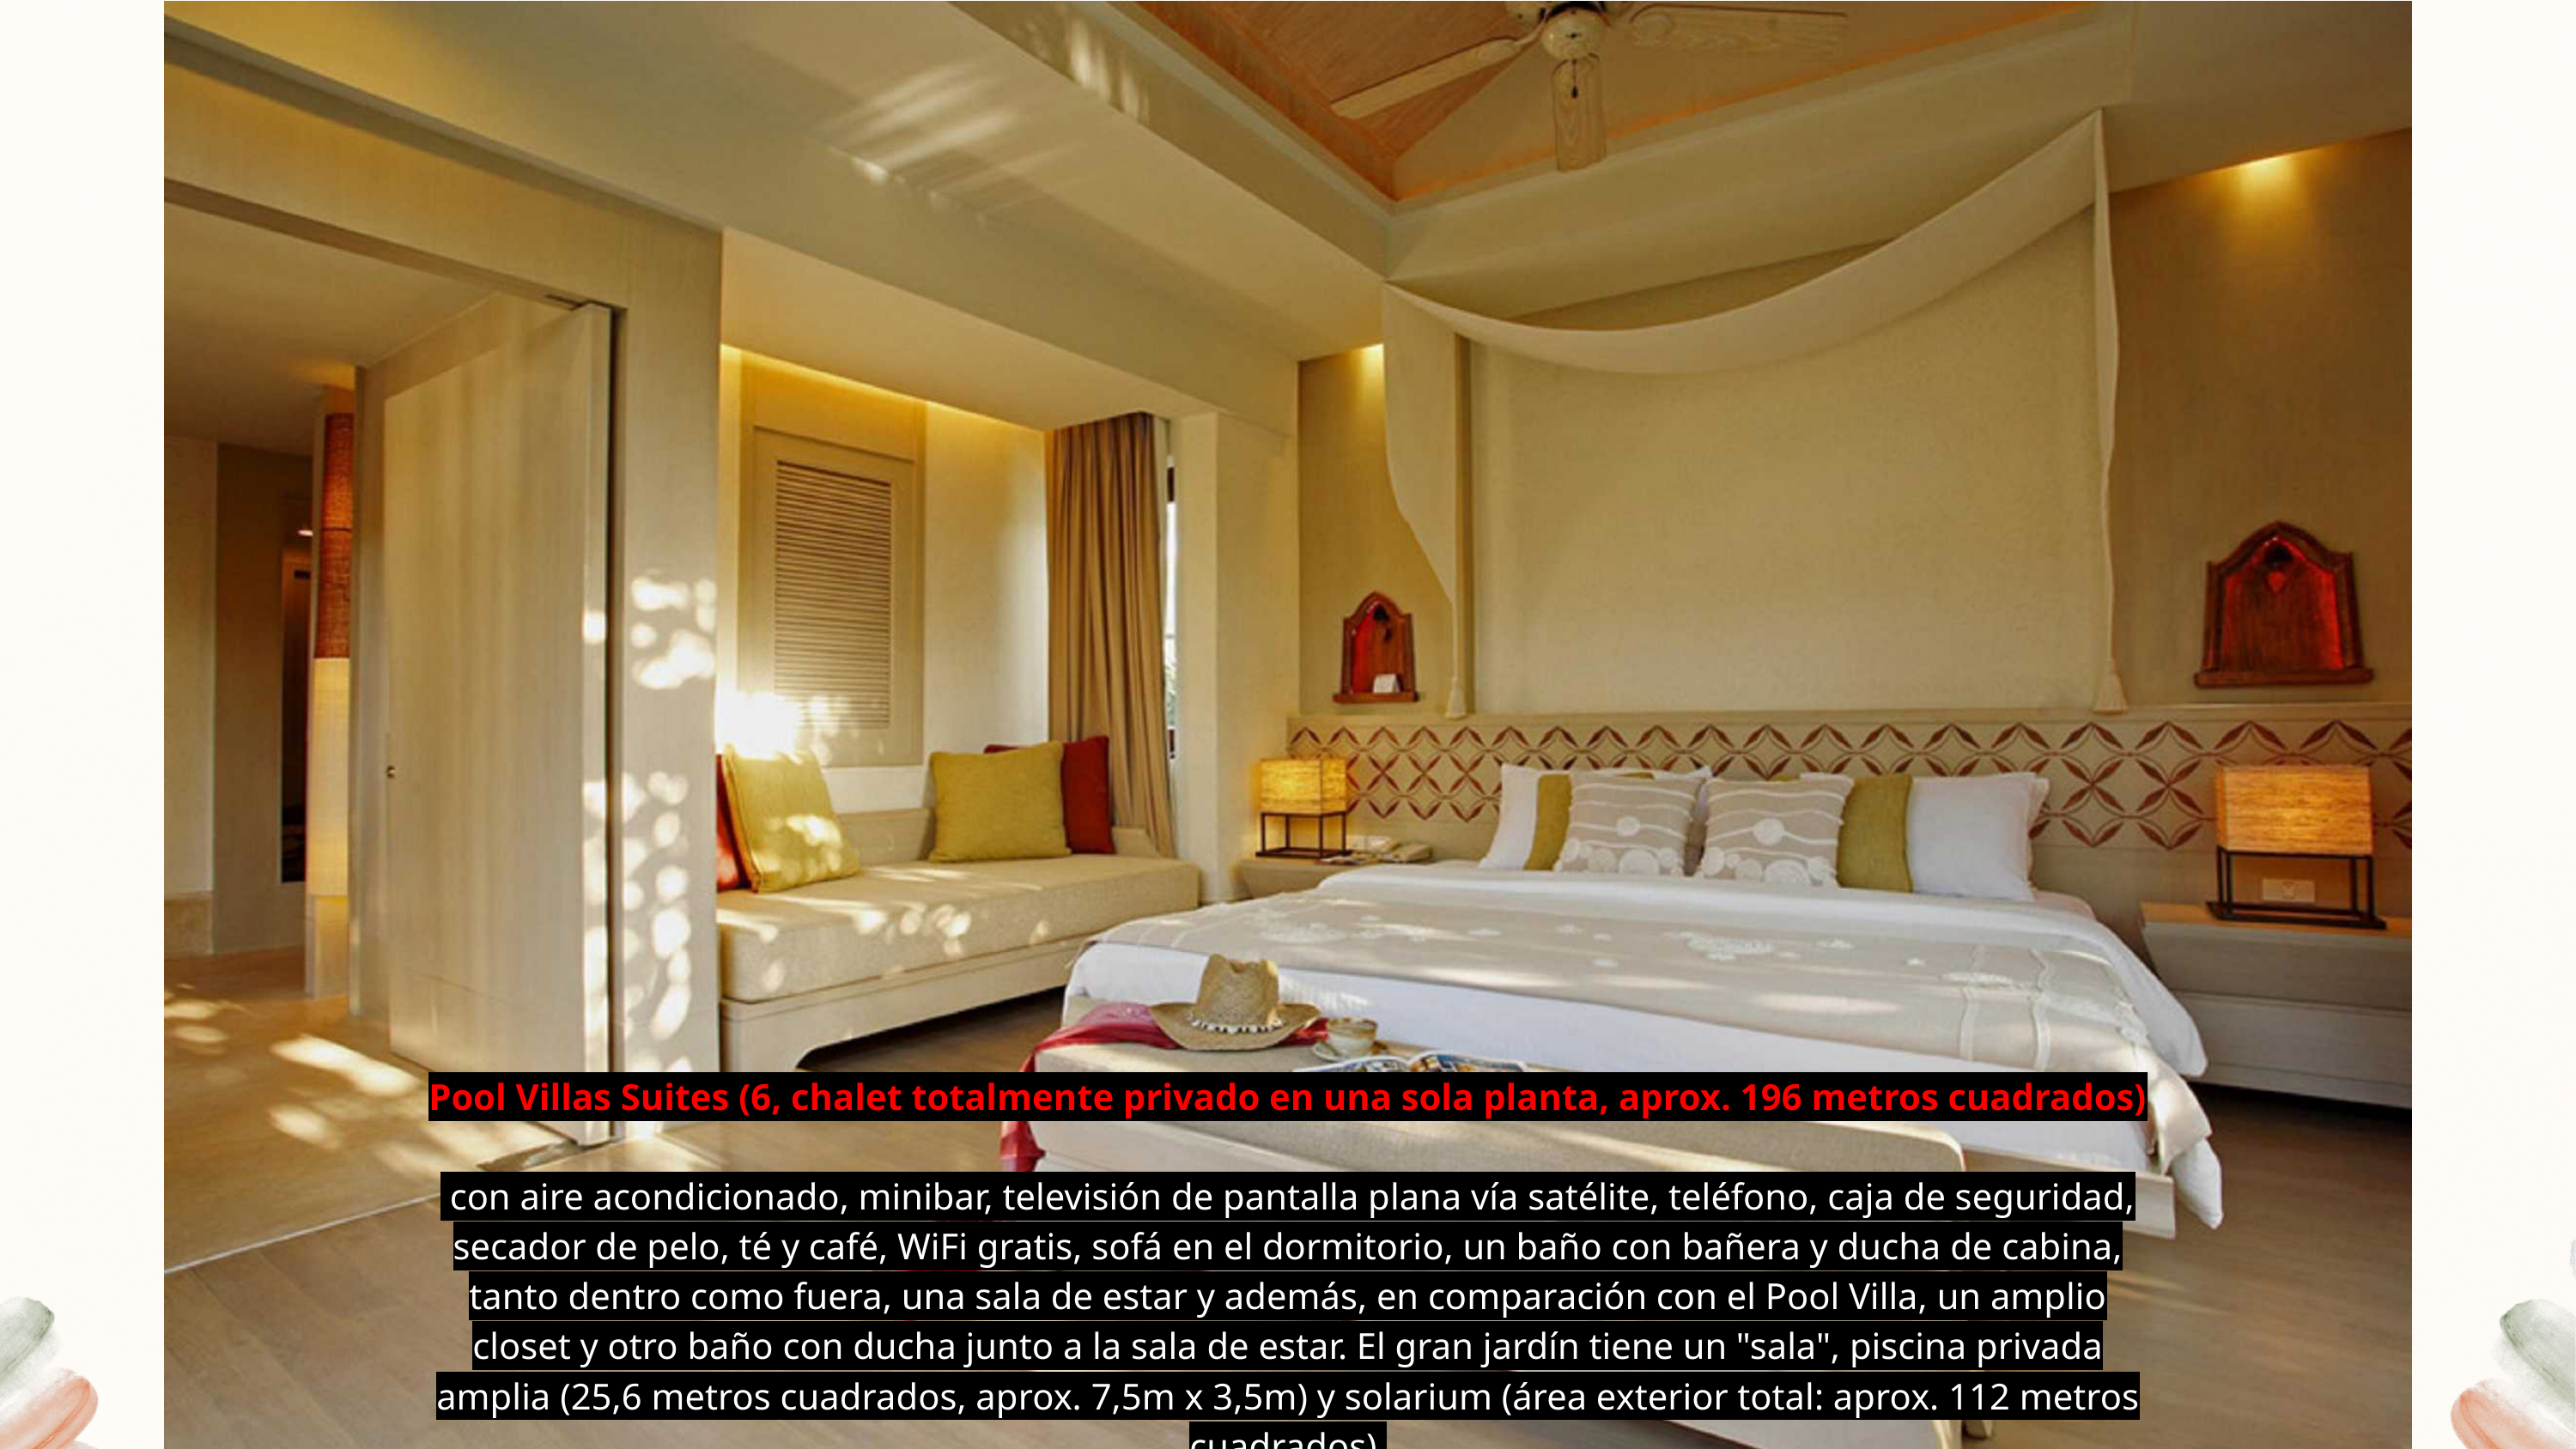

Pool Villas Suites (6, chalet totalmente privado en una sola planta, aprox. 196 metros cuadrados)
 con aire acondicionado, minibar, televisión de pantalla plana vía satélite, teléfono, caja de seguridad, secador de pelo, té y café, WiFi gratis, sofá en el dormitorio, un baño con bañera y ducha de cabina, tanto dentro como fuera, una sala de estar y además, en comparación con el Pool Villa, un amplio closet y otro baño con ducha junto a la sala de estar. El gran jardín tiene un "sala", piscina privada amplia (25,6 metros cuadrados, aprox. 7,5m x 3,5m) y solarium (área exterior total: aprox. 112 metros cuadrados)
Ocupación máxima: 3 adultos o 2 adultos y 2 niños (no hay restricción de edad)
Camas: 1 cama doble y, en la sala de estar, un sofá cama y una cama extra en el evento
Vista: Jardín privado